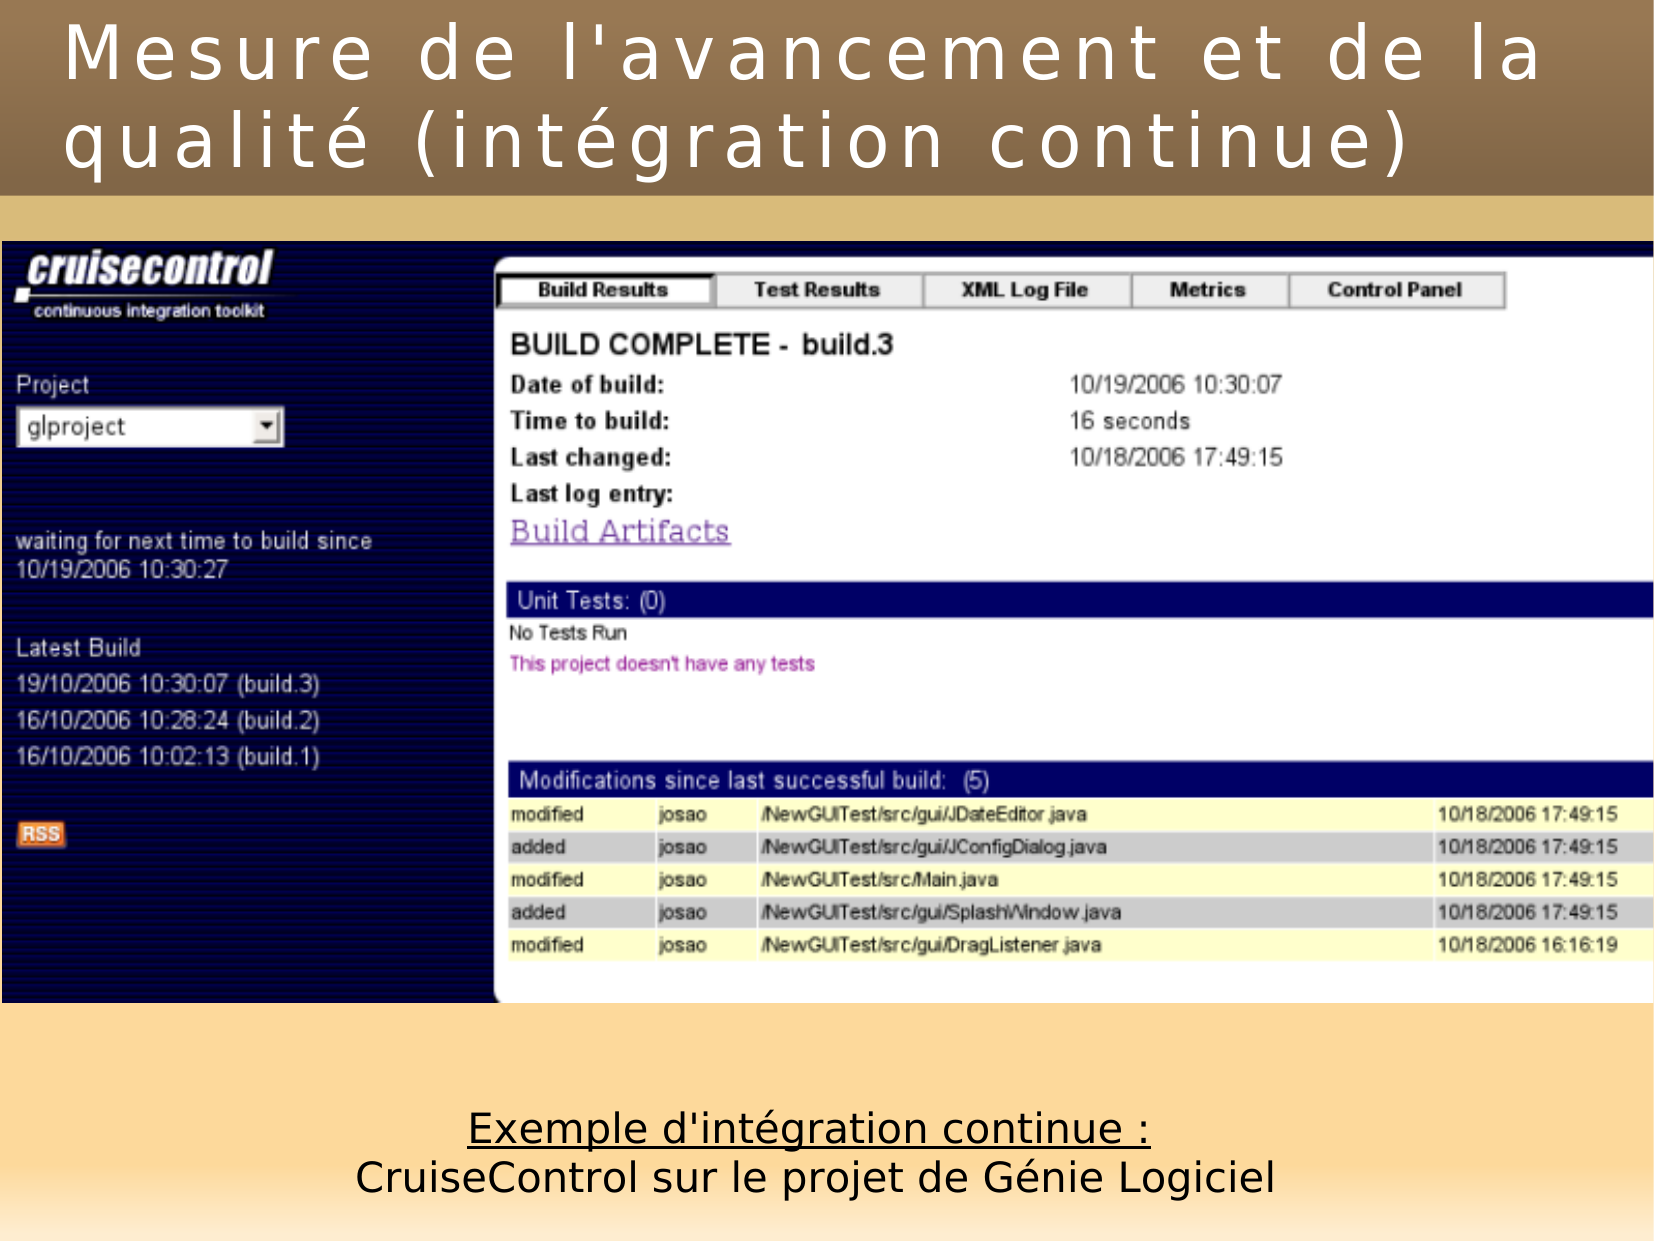

# Mesure de l'avancement et de la qualité (intégration continue)
Exemple d'intégration continue :
CruiseControl sur le projet de Génie Logiciel